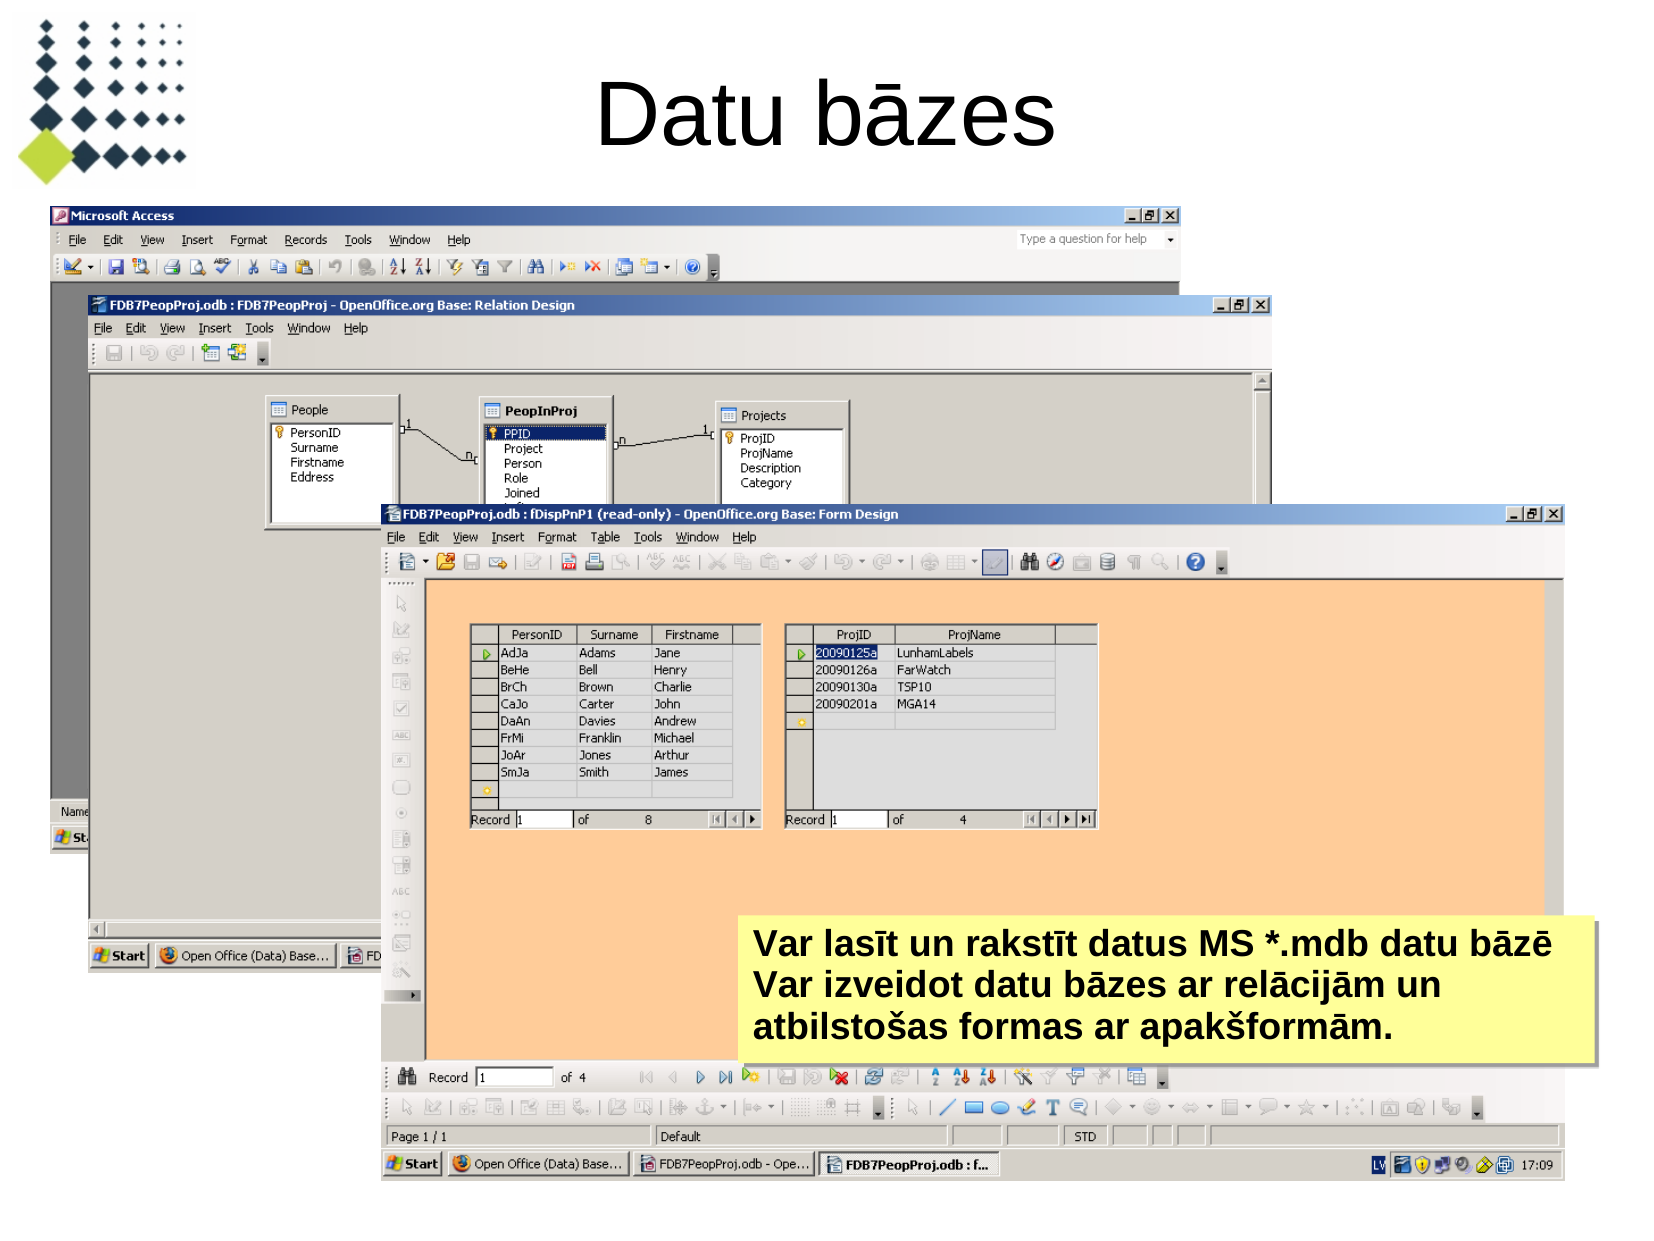

# Datu bāzes
Var lasīt un rakstīt datus MS *.mdb datu bāzē
Var izveidot datu bāzes ar relācijām un atbilstošas formas ar apakšformām.